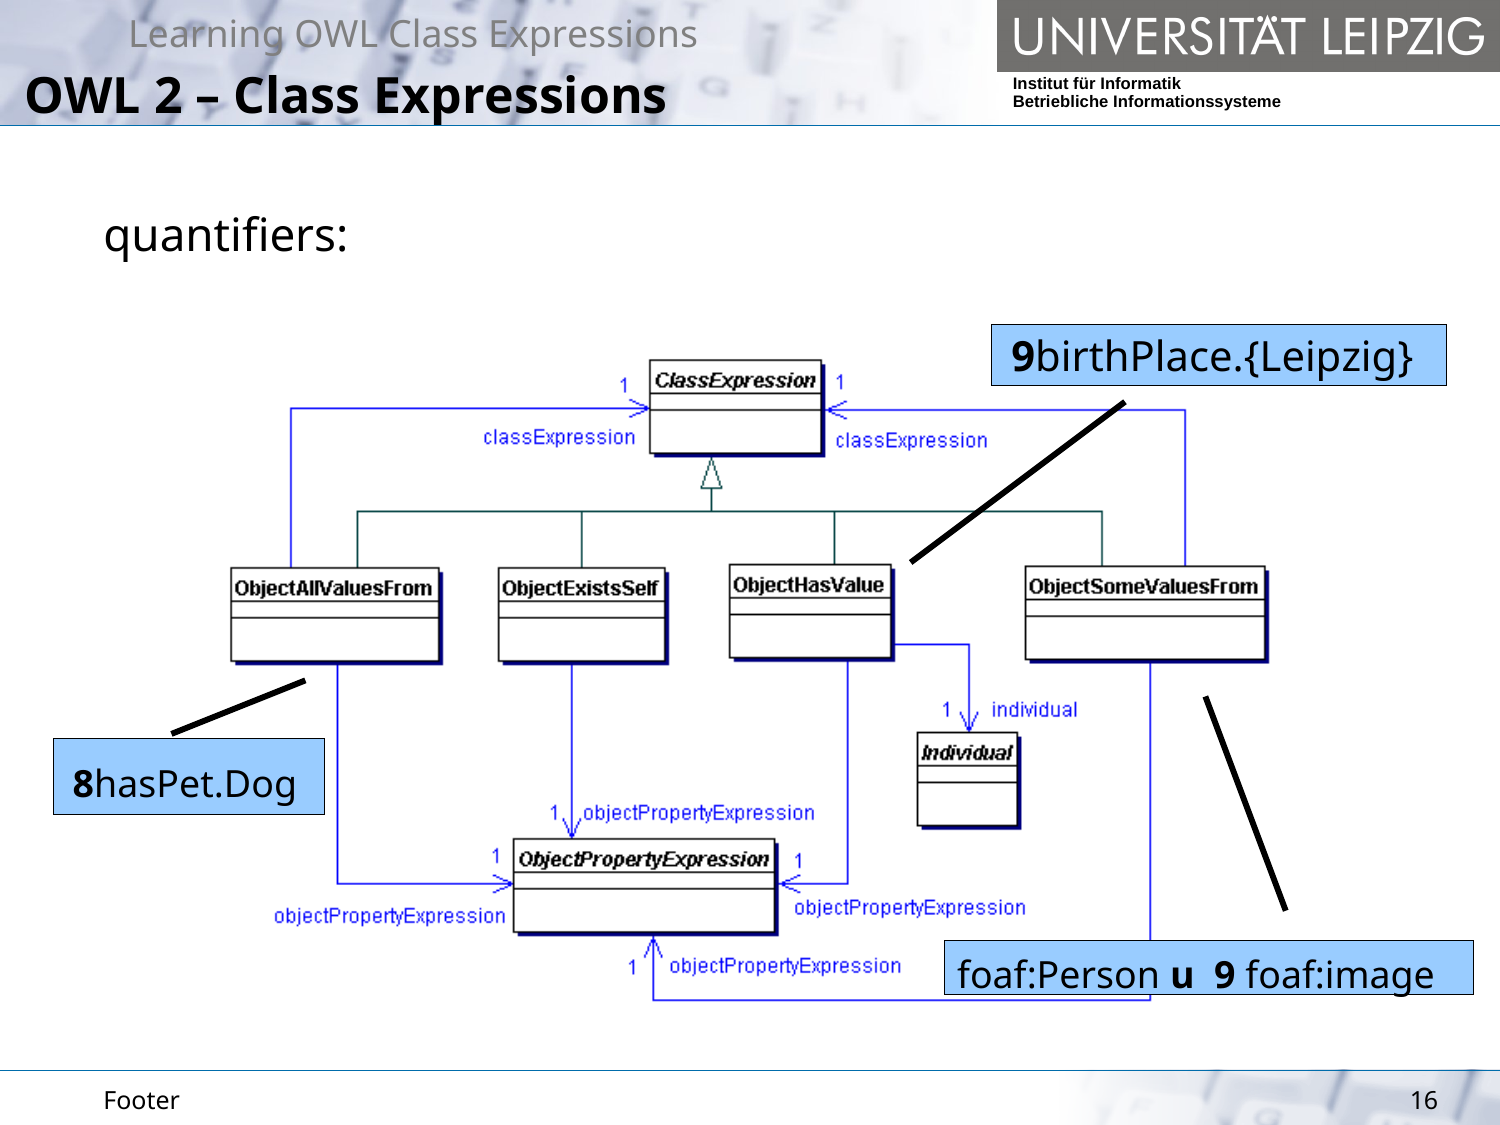

# OWL 2 – Class Expressions
quantifiers:
9birthPlace.{Leipzig}
8hasPet.Dog
foaf:Person u 9 foaf:image
Footer
16